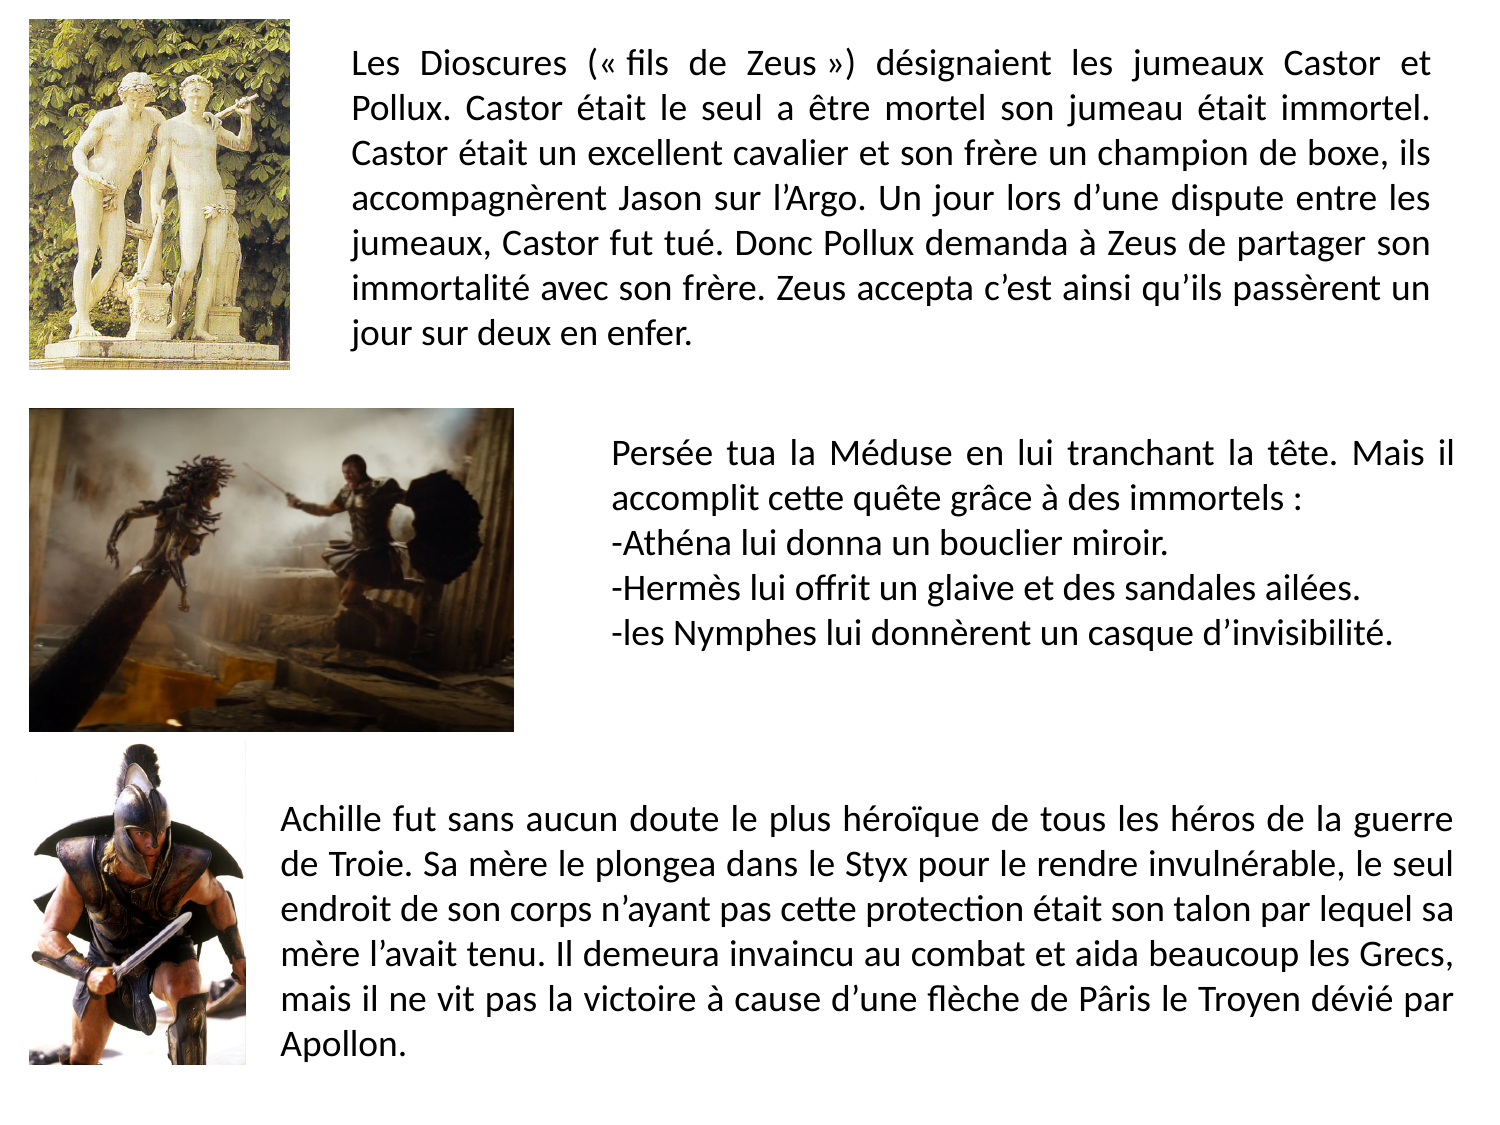

Les Dioscures (« fils de Zeus ») désignaient les jumeaux Castor et Pollux. Castor était le seul a être mortel son jumeau était immortel. Castor était un excellent cavalier et son frère un champion de boxe, ils accompagnèrent Jason sur l’Argo. Un jour lors d’une dispute entre les jumeaux, Castor fut tué. Donc Pollux demanda à Zeus de partager son immortalité avec son frère. Zeus accepta c’est ainsi qu’ils passèrent un jour sur deux en enfer.
Persée tua la Méduse en lui tranchant la tête. Mais il accomplit cette quête grâce à des immortels :
-Athéna lui donna un bouclier miroir.
-Hermès lui offrit un glaive et des sandales ailées.
-les Nymphes lui donnèrent un casque d’invisibilité.
Achille fut sans aucun doute le plus héroïque de tous les héros de la guerre de Troie. Sa mère le plongea dans le Styx pour le rendre invulnérable, le seul endroit de son corps n’ayant pas cette protection était son talon par lequel sa mère l’avait tenu. Il demeura invaincu au combat et aida beaucoup les Grecs, mais il ne vit pas la victoire à cause d’une flèche de Pâris le Troyen dévié par Apollon.